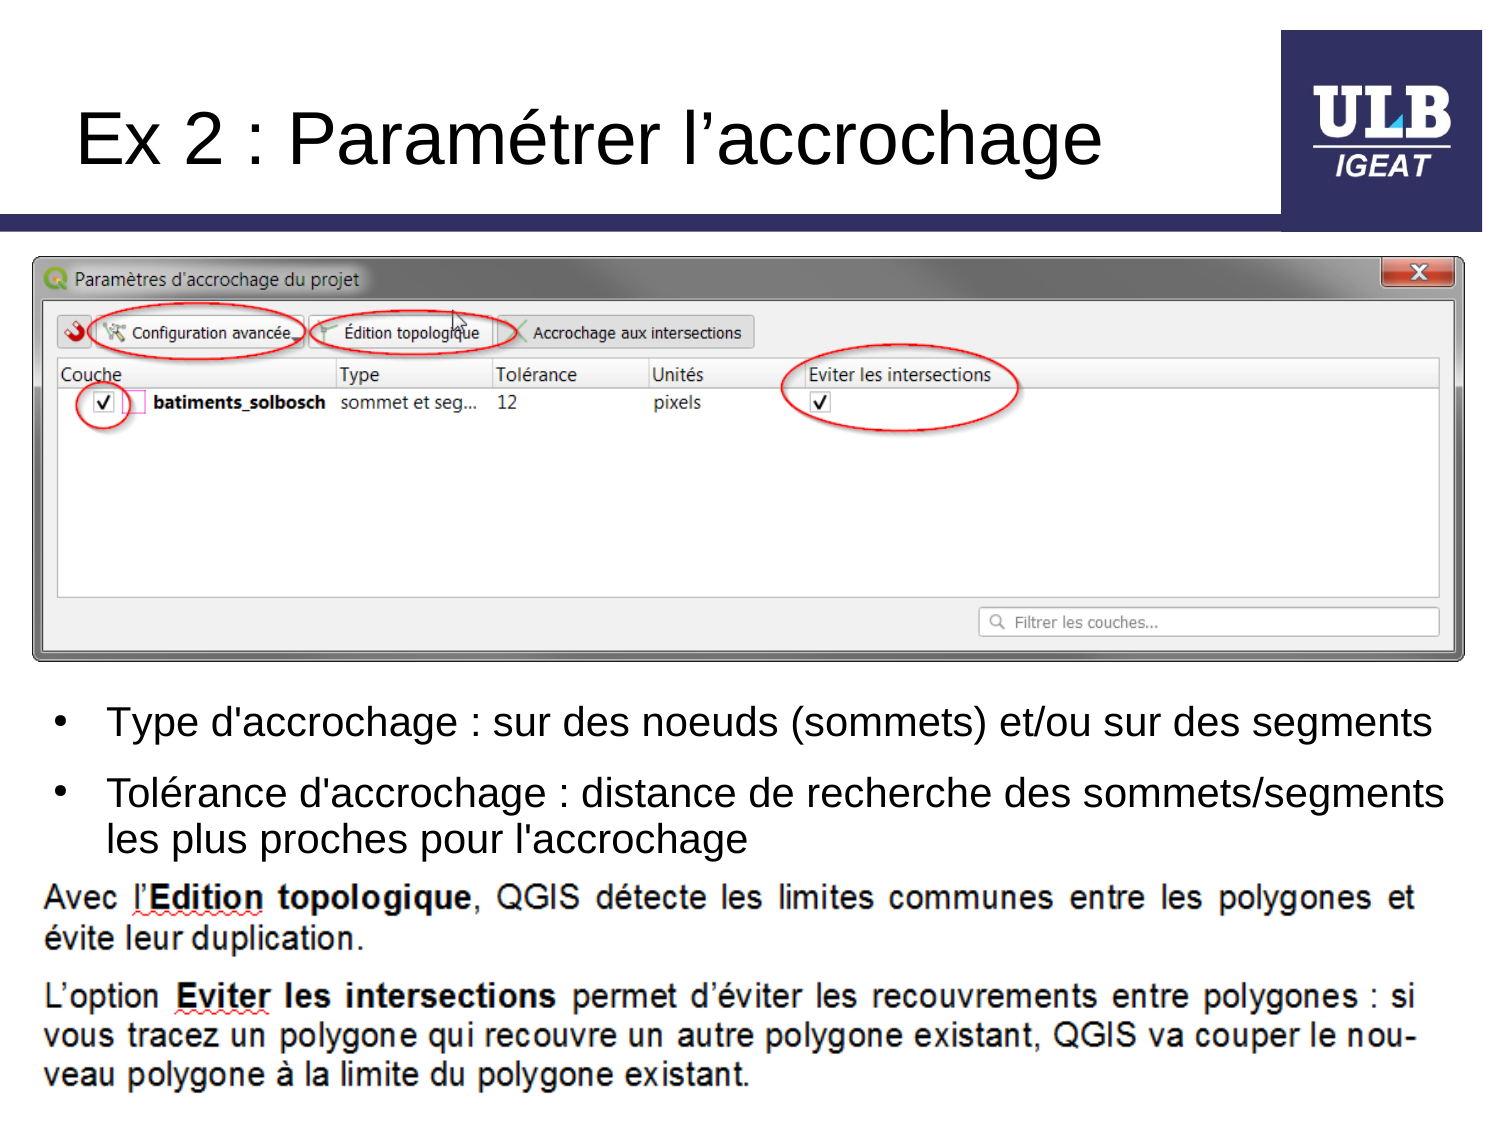

# Ex 2 : Paramétrer l’accrochage
Type d'accrochage : sur des noeuds (sommets) et/ou sur des segments
Tolérance d'accrochage : distance de recherche des sommets/segments les plus proches pour l'accrochage